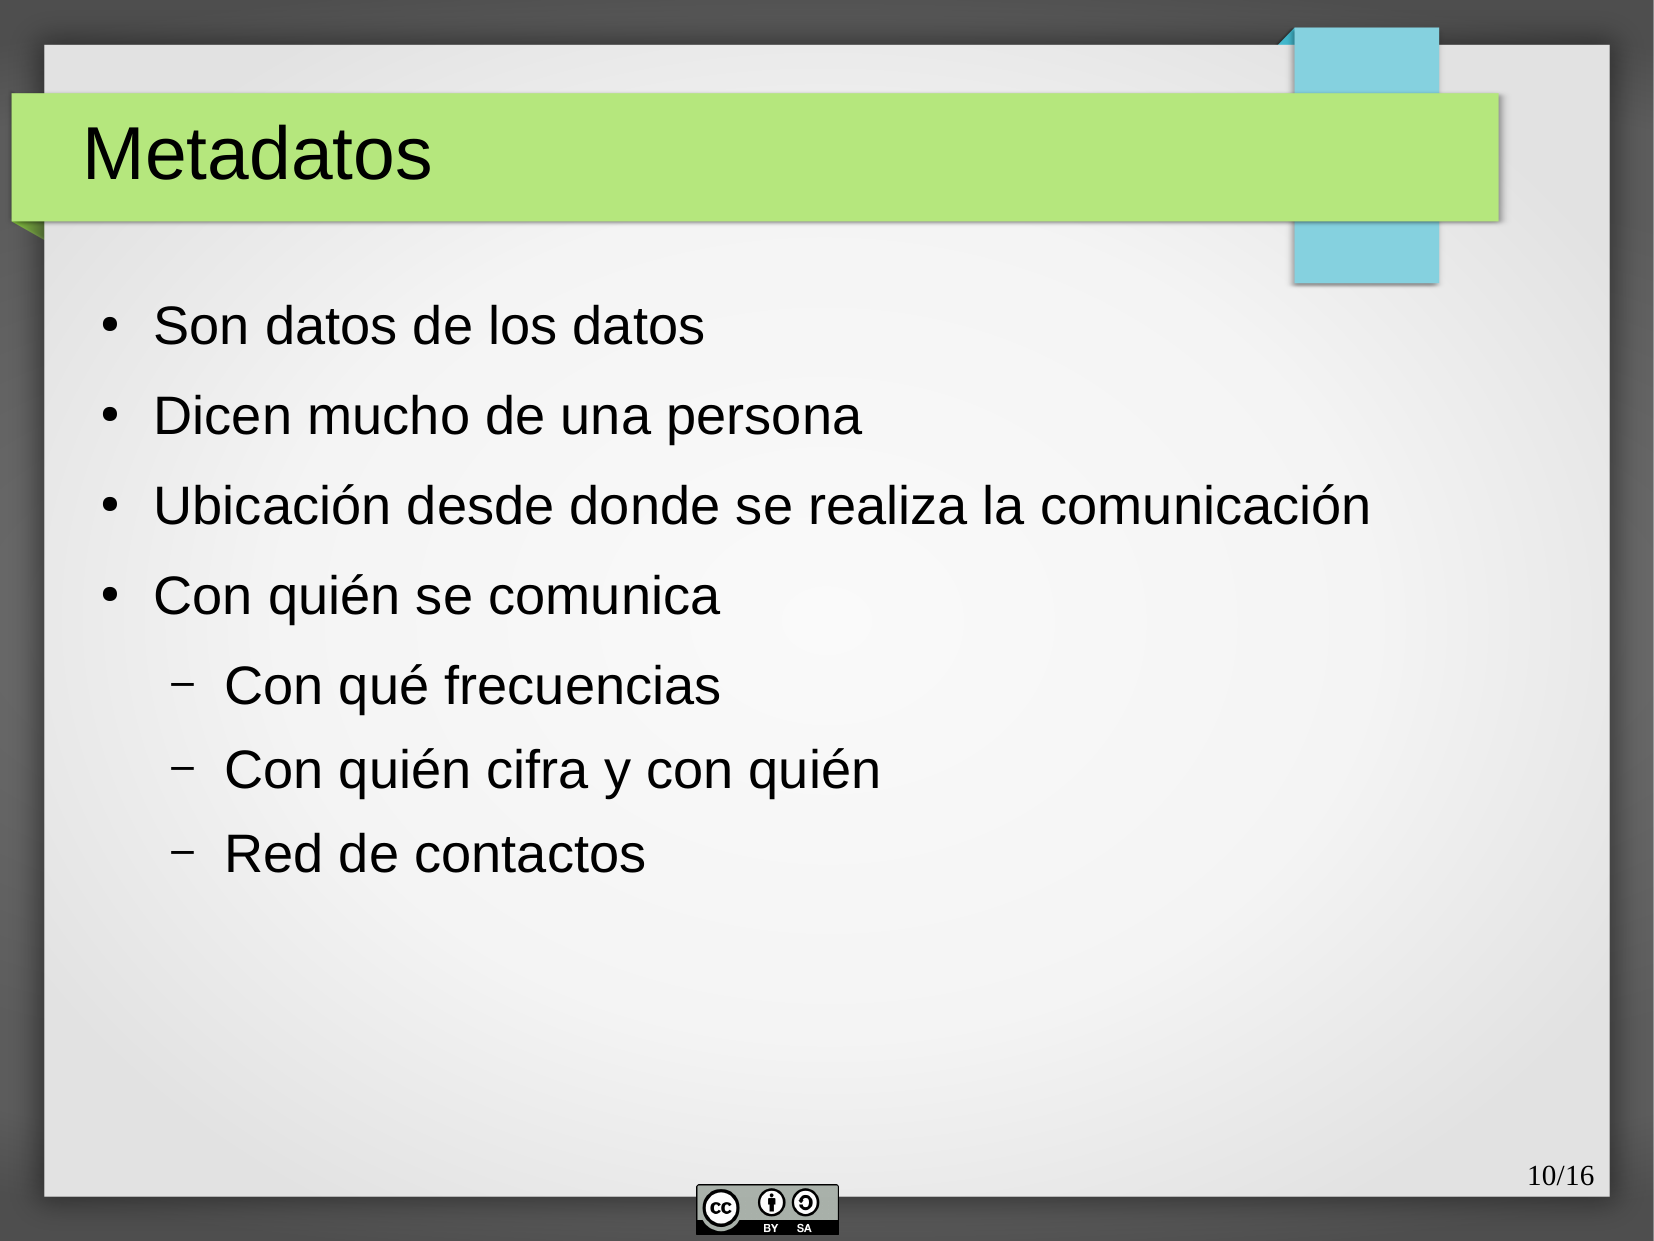

# Metadatos
Son datos de los datos
Dicen mucho de una persona
Ubicación desde donde se realiza la comunicación
Con quién se comunica
Con qué frecuencias
Con quién cifra y con quién
Red de contactos
10